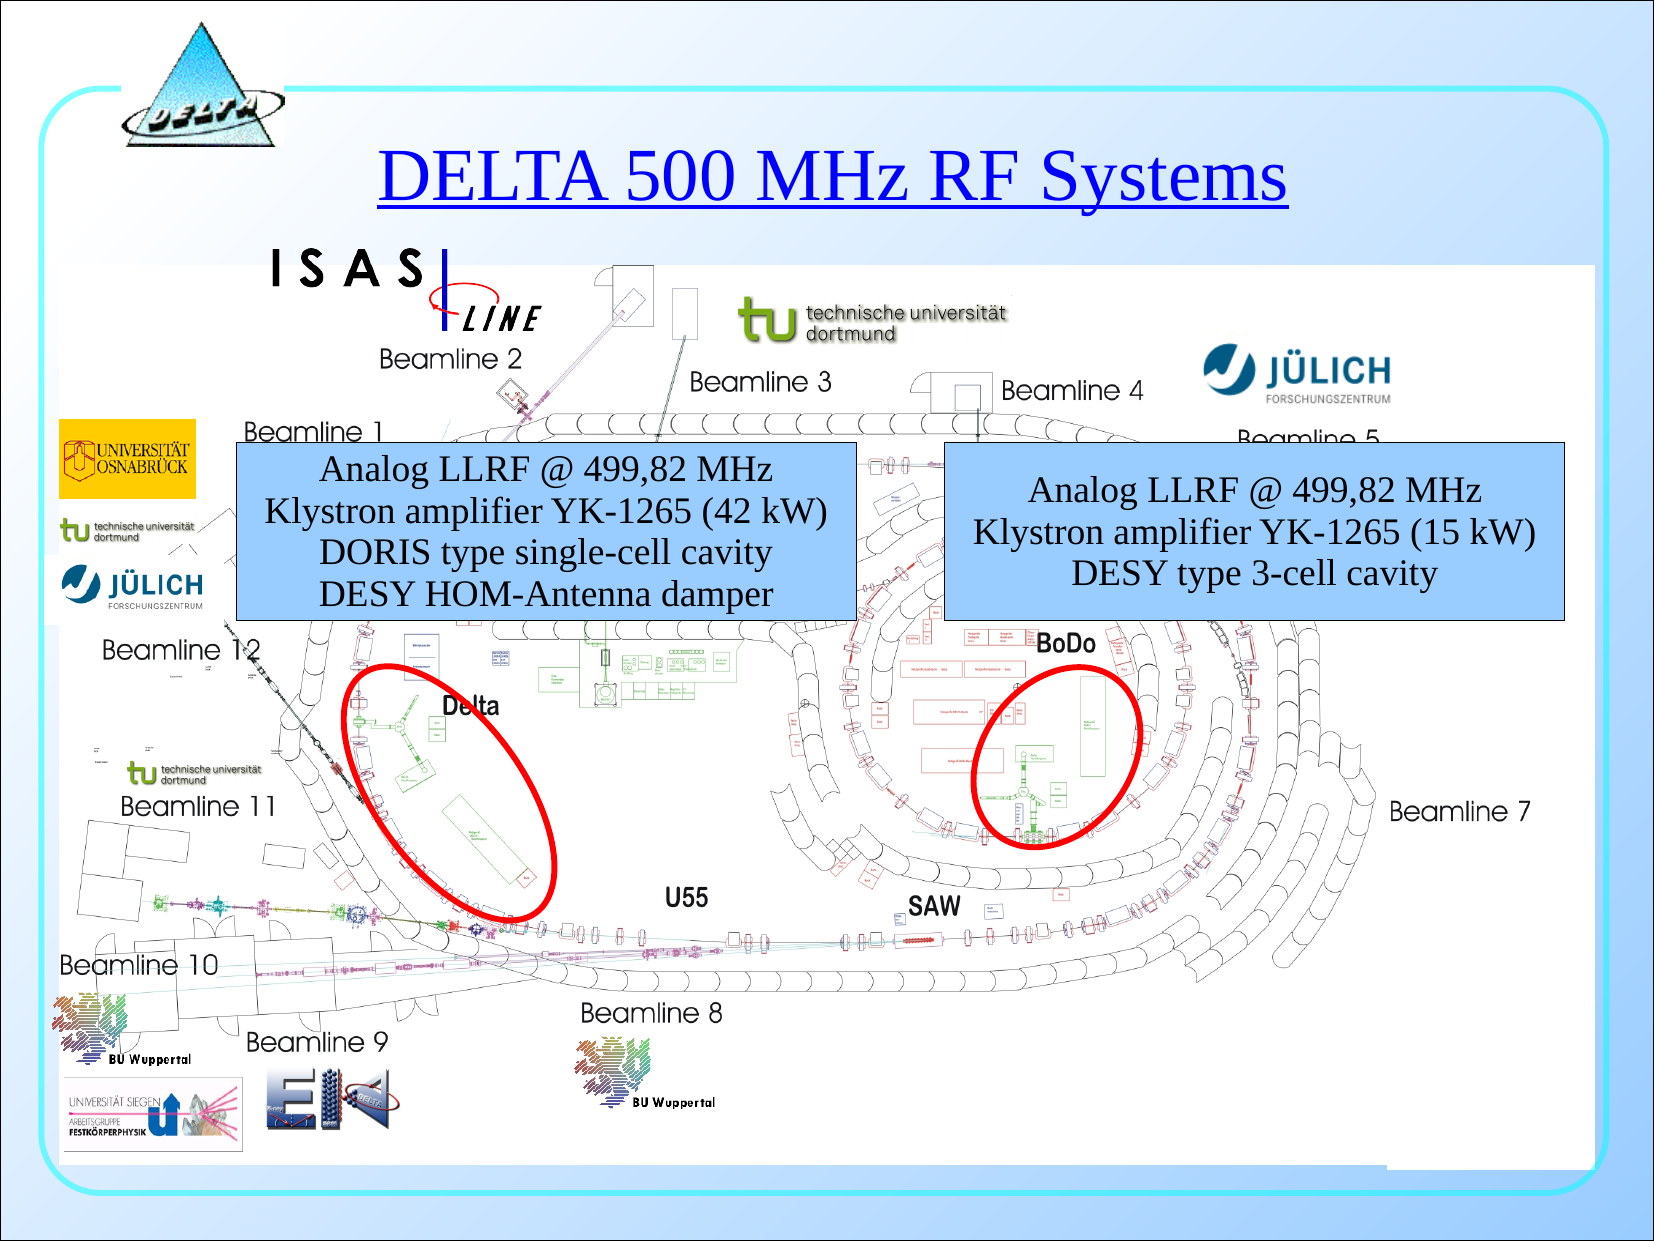

DELTA 500 MHz RF Systems
Analog LLRF @ 499,82 MHz
Klystron amplifier YK-1265 (42 kW)
DORIS type single-cell cavity
DESY HOM-Antenna damper
Analog LLRF @ 499,82 MHz
Klystron amplifier YK-1265 (15 kW)
DESY type 3-cell cavity
2